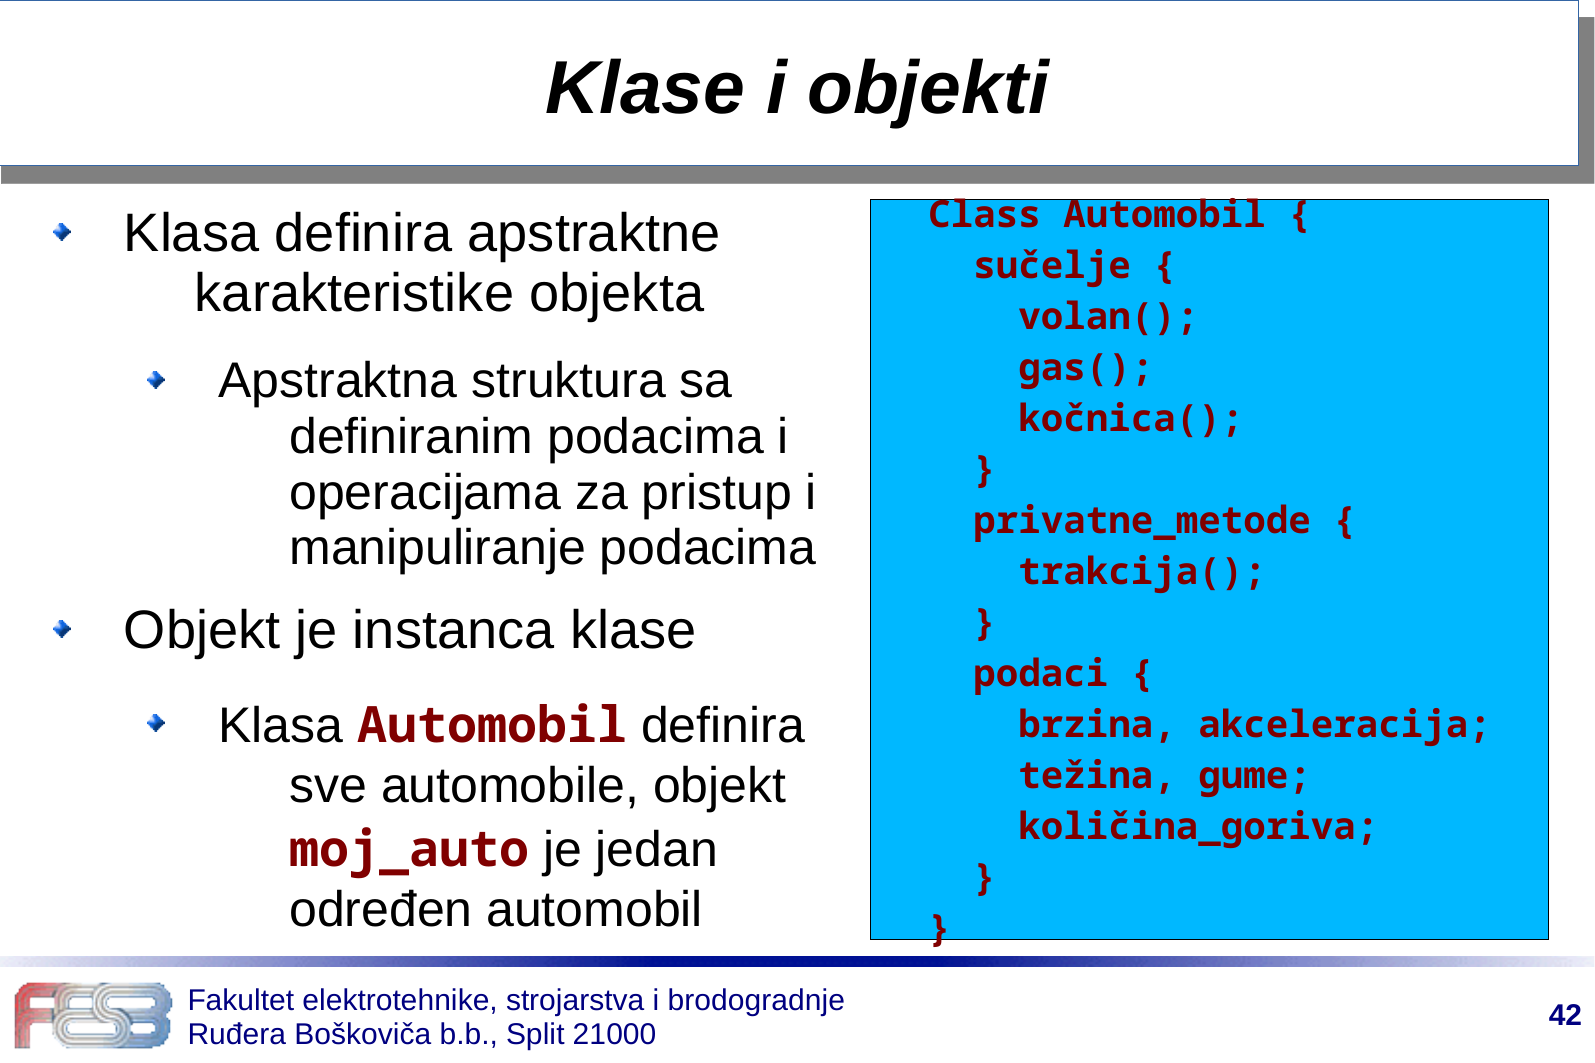

# Klase i objekti
Class Automobil {
 sučelje {
 volan();
 gas();
 kočnica();
 }
 privatne_metode {
 trakcija();
 }
 podaci {
 brzina, akceleracija;
 težina, gume;
 količina_goriva;
 }
}
Klasa definira apstraktne karakteristike objekta
Apstraktna struktura sa definiranim podacima i operacijama za pristup i manipuliranje podacima
Objekt je instanca klase
Klasa Automobil definira sve automobile, objekt moj_auto je jedan određen automobil